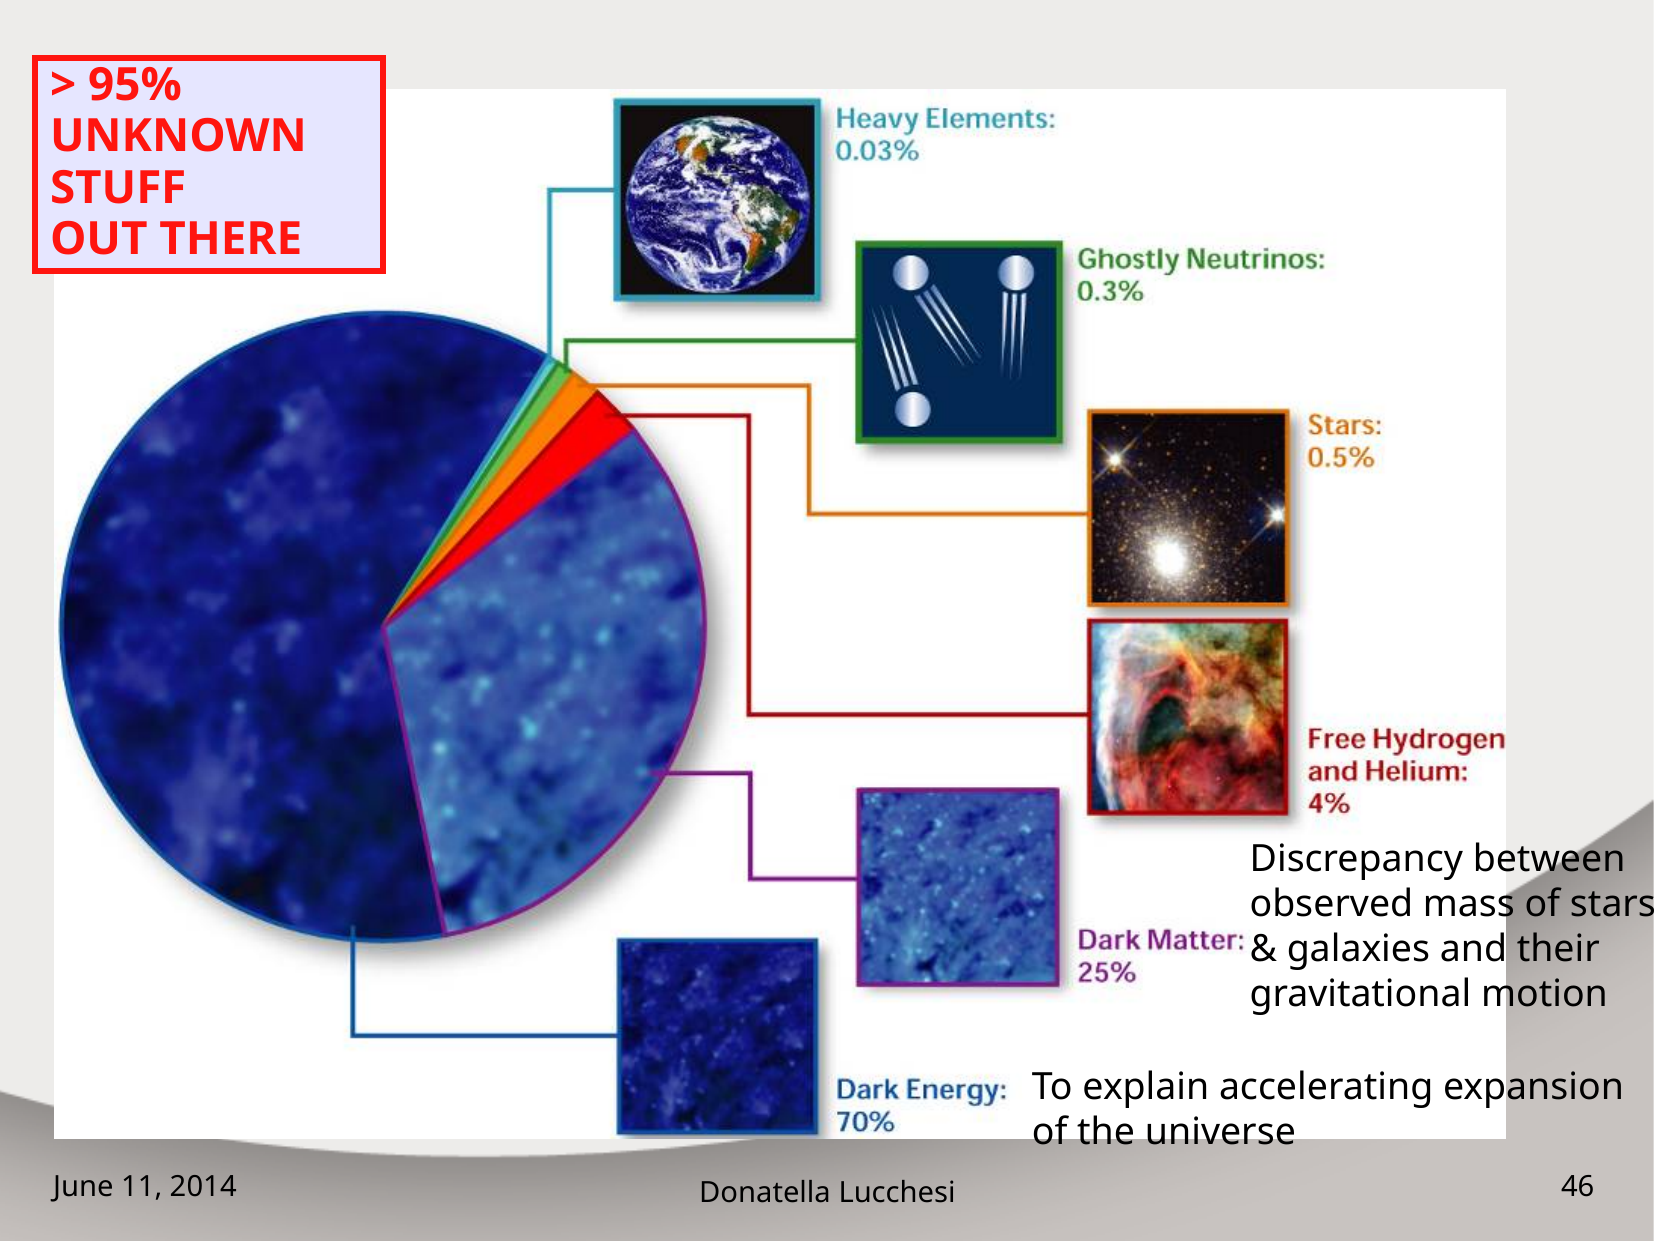

> 95%
UNKNOWN
STUFF
OUT THERE
Discrepancy between observed mass of stars & galaxies and their gravitational motion
To explain accelerating expansion
of the universe
June 11, 2014
46
Donatella Lucchesi